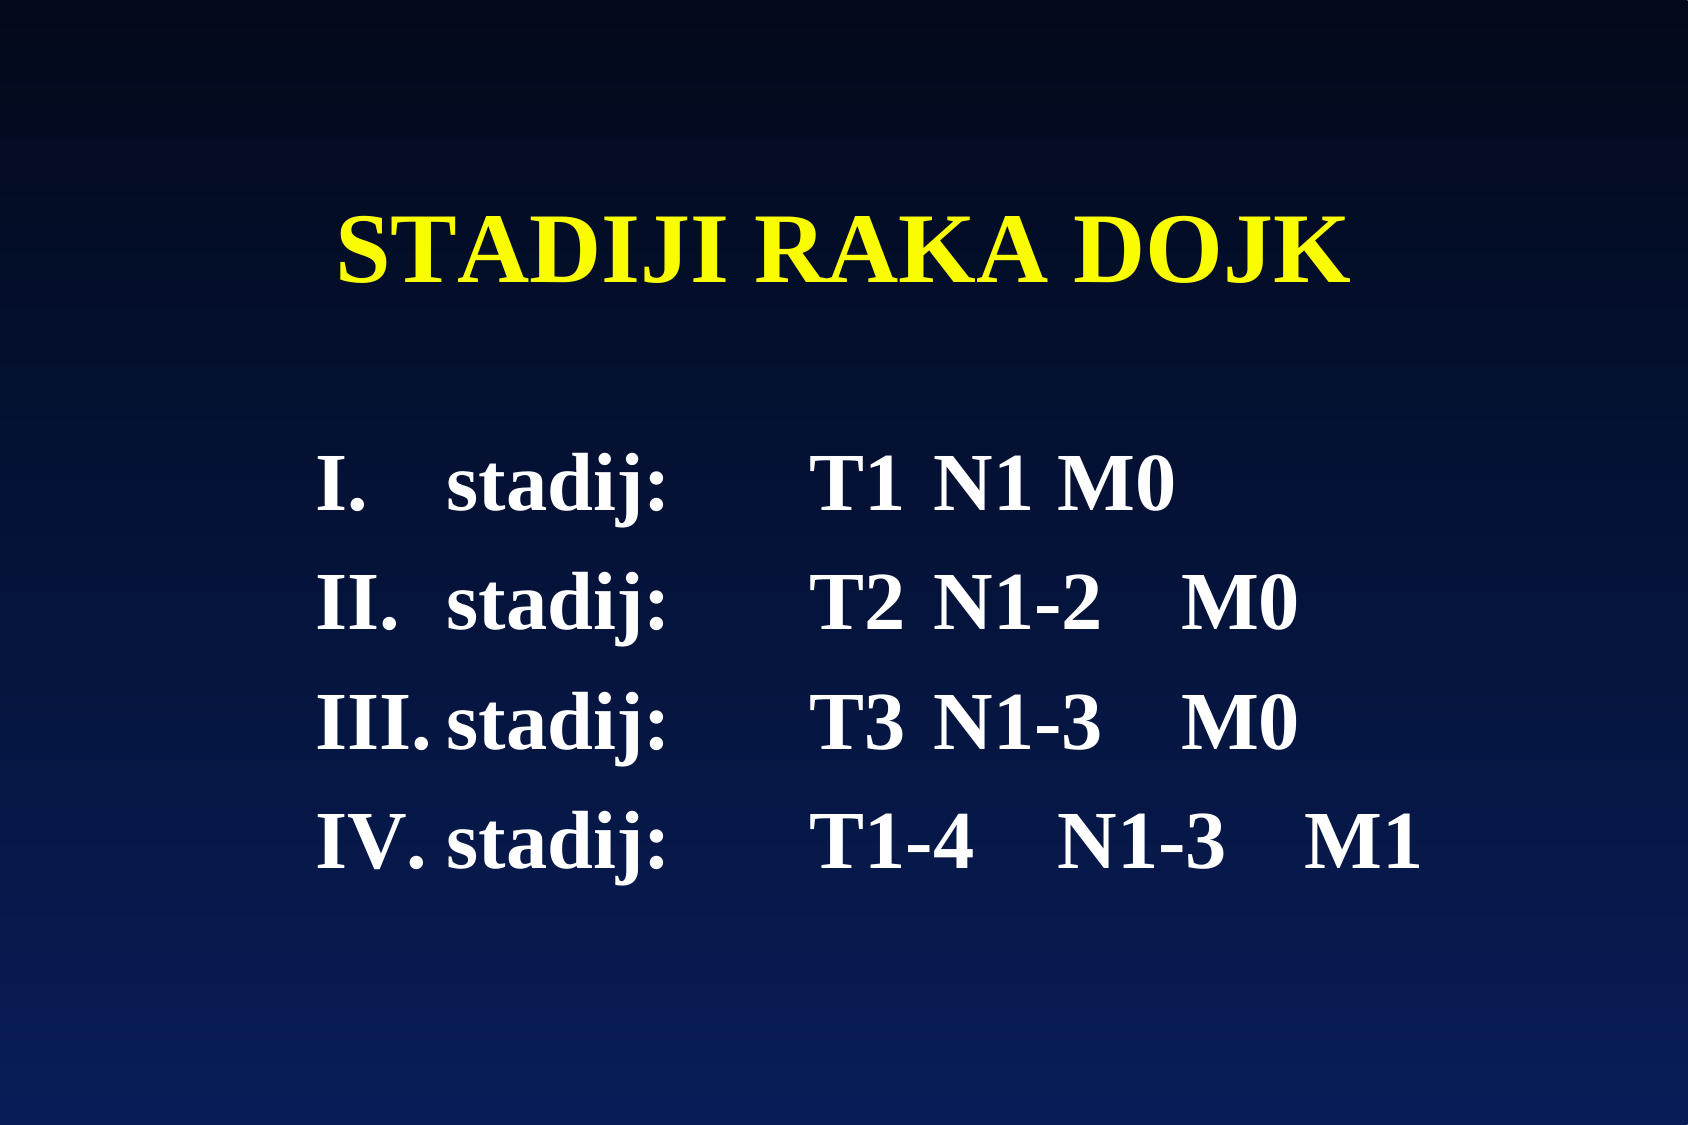

# STADIJI RAKA DOJK
stadij: 	T1		N1		M0
stadij: 	T2		N1-2	M0
stadij: 	T3		N1-3	M0
stadij: 	T1-4	N1-3	M1